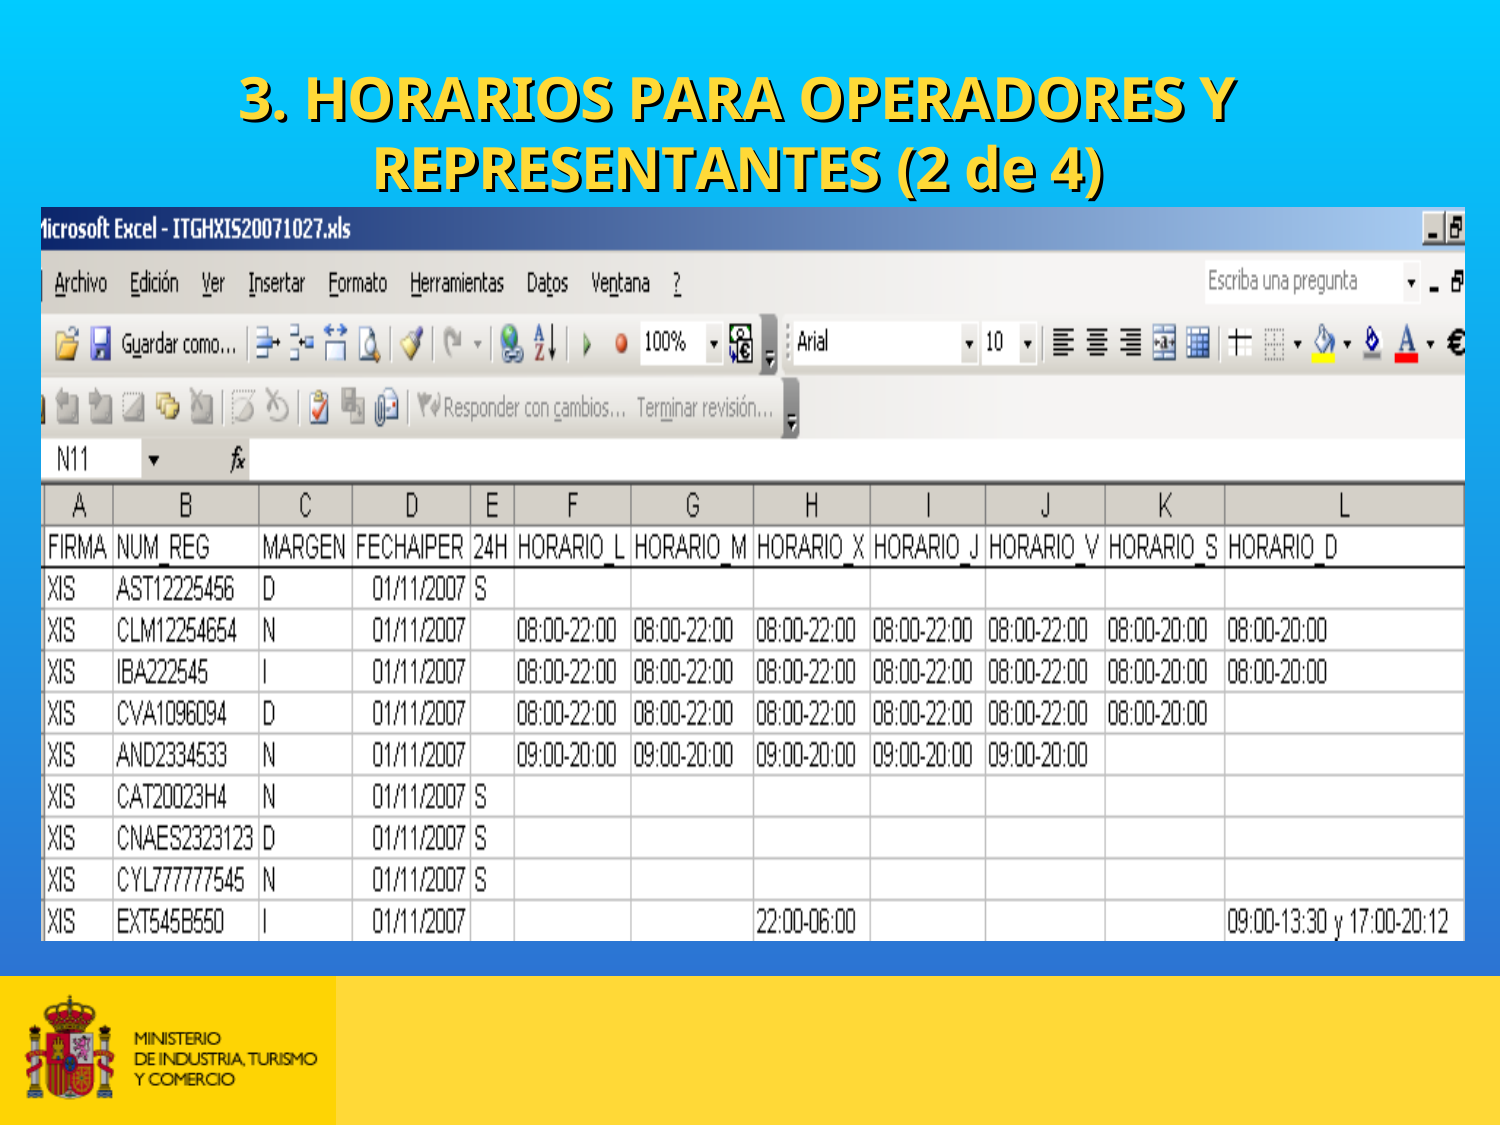

# 3. HORARIOS PARA OPERADORES Y REPRESENTANTES (2 de 4)